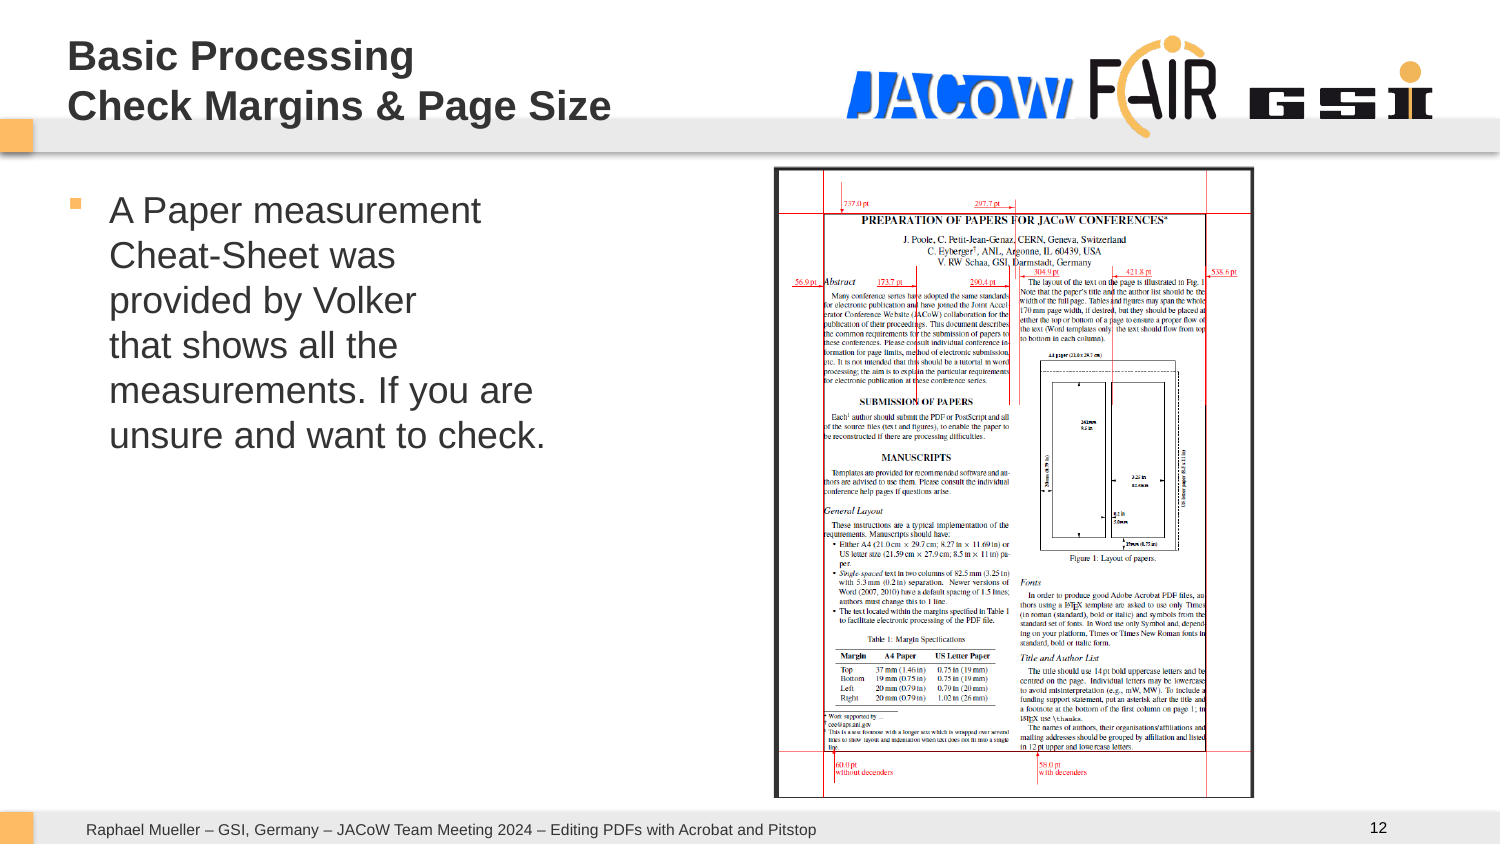

Basic Processing
Check Margins & Page Size
# A Paper measurement Cheat-Sheet was provided by Volker that shows all the measurements. If you are unsure and want to check.